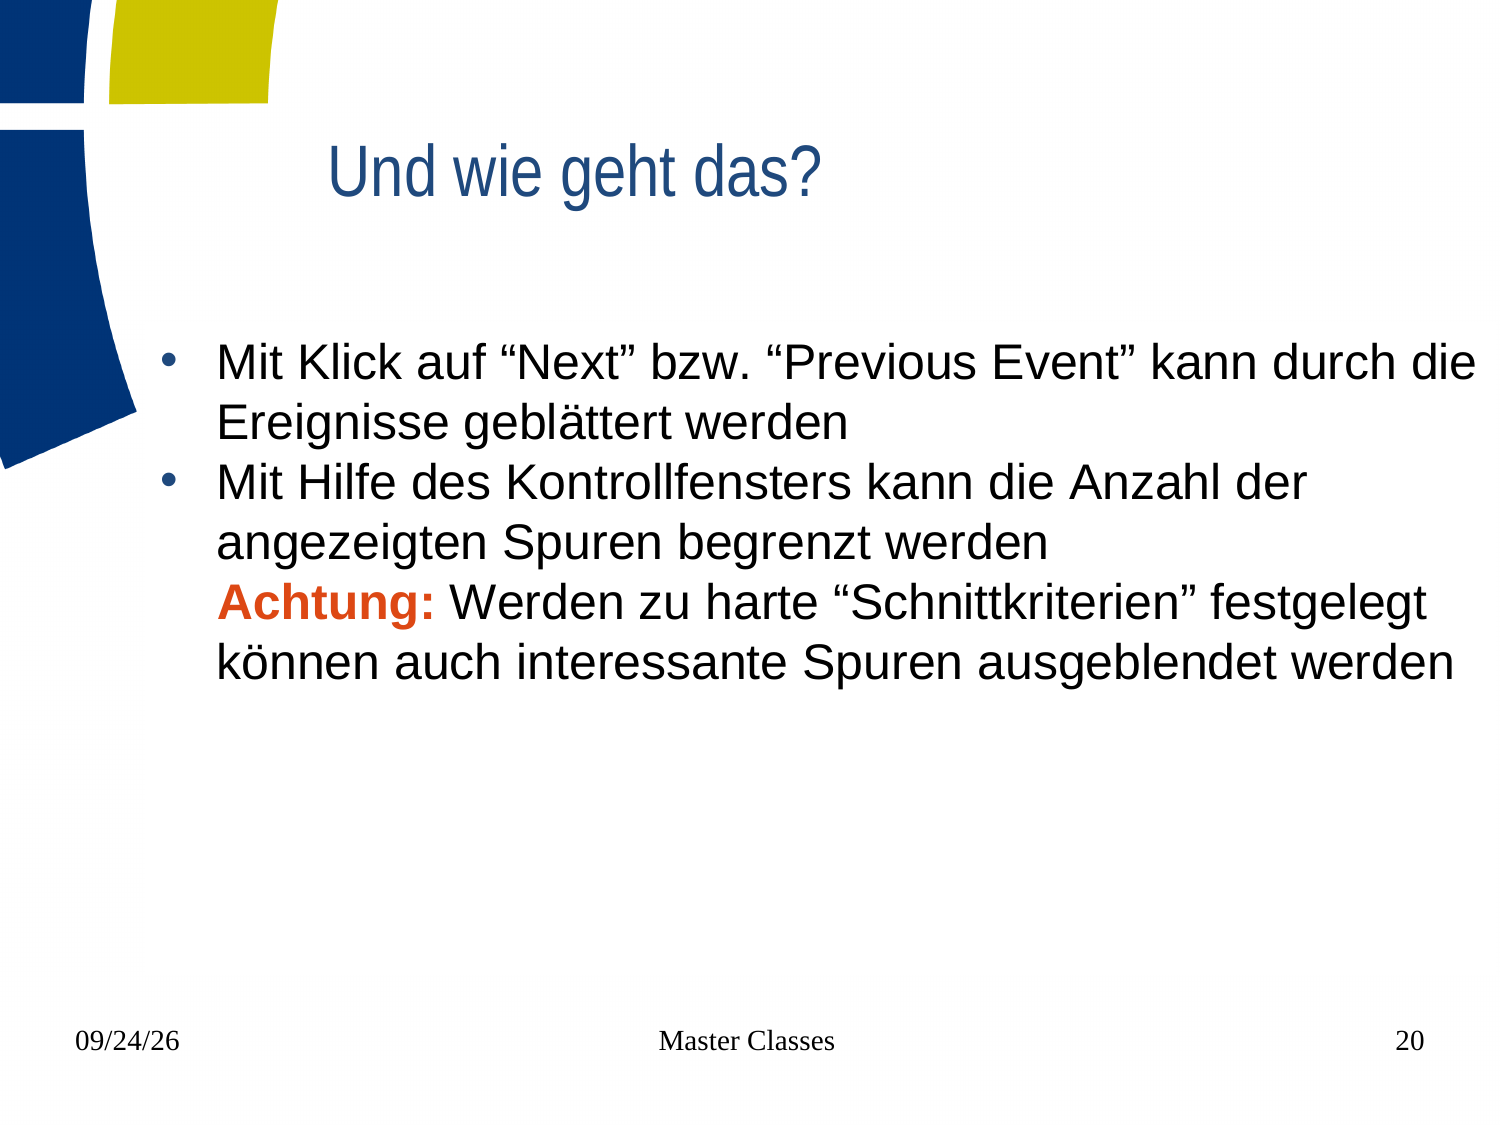

# Und wie geht das?
Mit Klick auf “Next” bzw. “Previous Event” kann durch die Ereignisse geblättert werden
Mit Hilfe des Kontrollfensters kann die Anzahl der angezeigten Spuren begrenzt werden
Achtung: Werden zu harte “Schnittkriterien” festgelegt können auch interessante Spuren ausgeblendet werden
International Masterclasses 2013
20